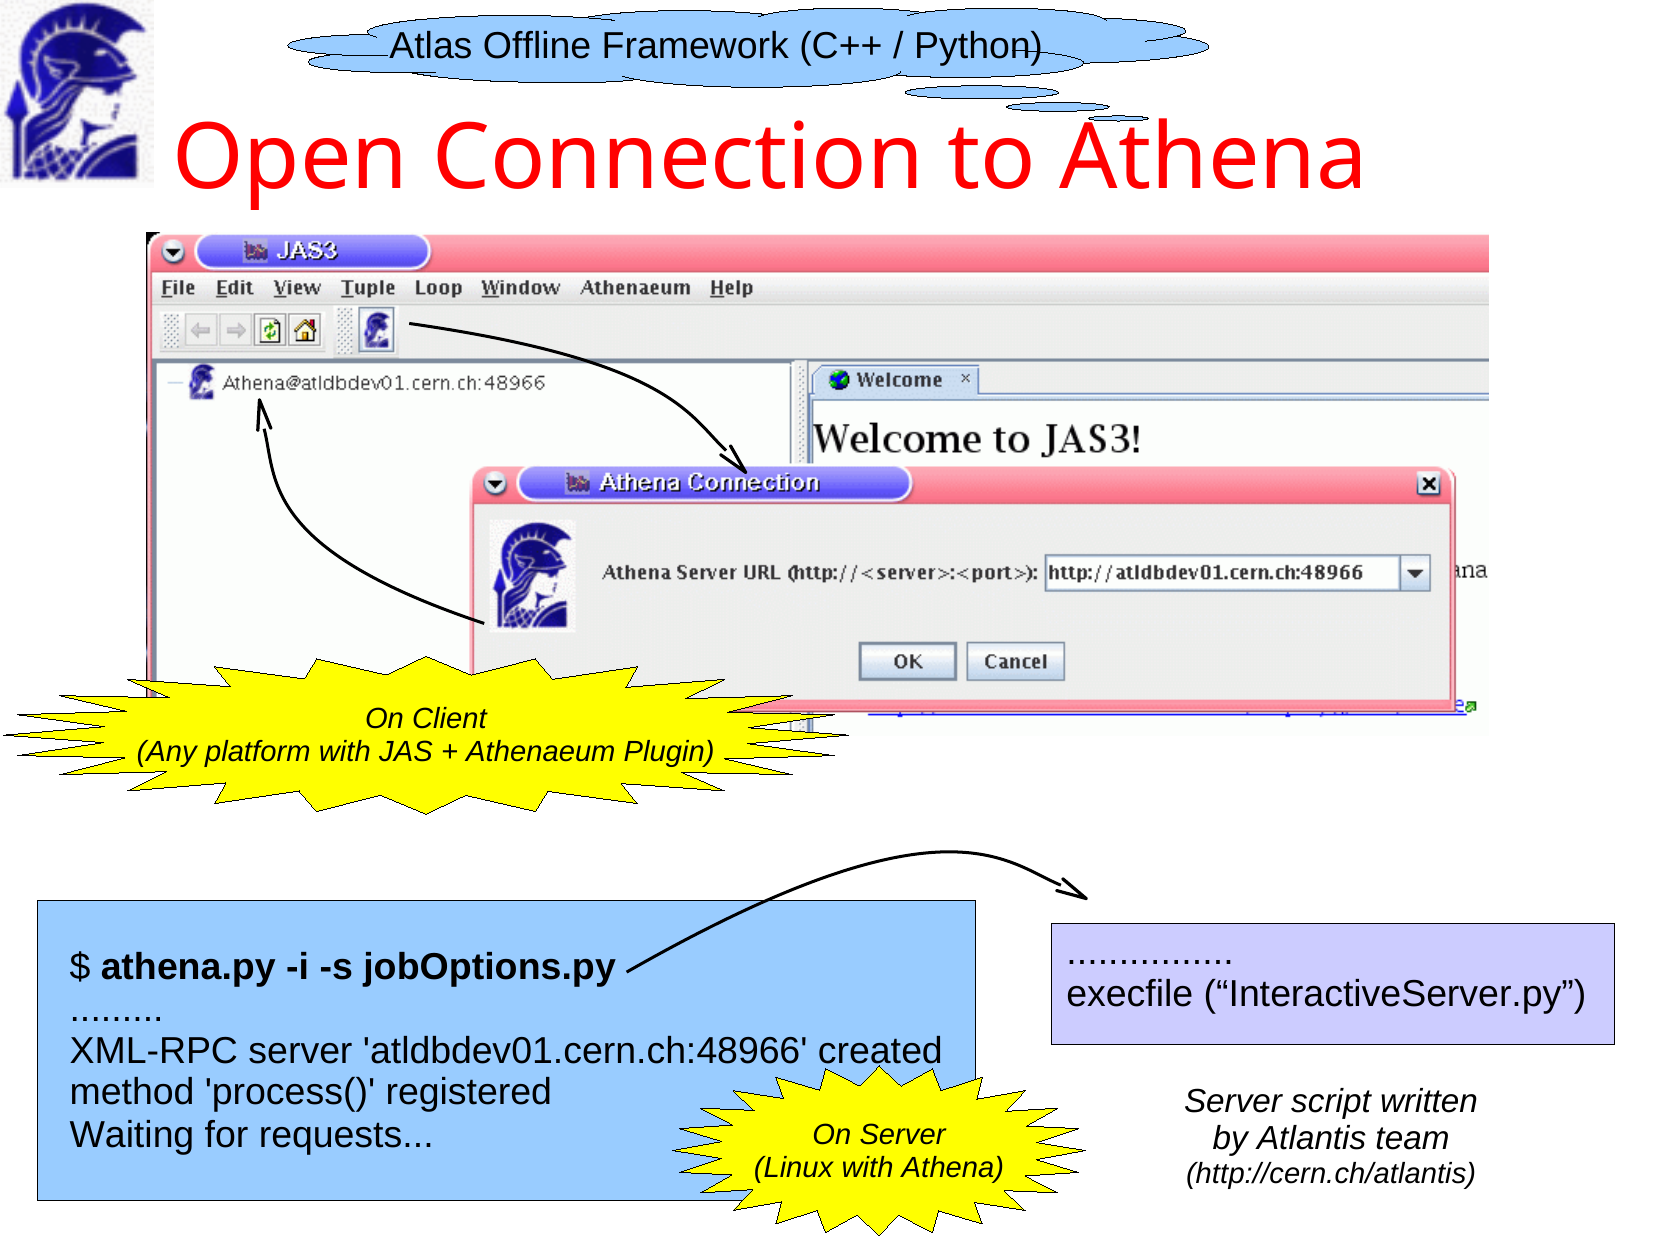

Atlas Offline Framework (C++ / Python)
# Open Connection to Athena
On Client
(Any platform with JAS + Athenaeum Plugin)
$ athena.py -i -s jobOptions.py
.........
XML-RPC server 'atldbdev01.cern.ch:48966' created
method 'process()' registered
Waiting for requests...
................
execfile (“InteractiveServer.py”)
On Server
(Linux with Athena)
Server script written
by Atlantis team
(http://cern.ch/atlantis)